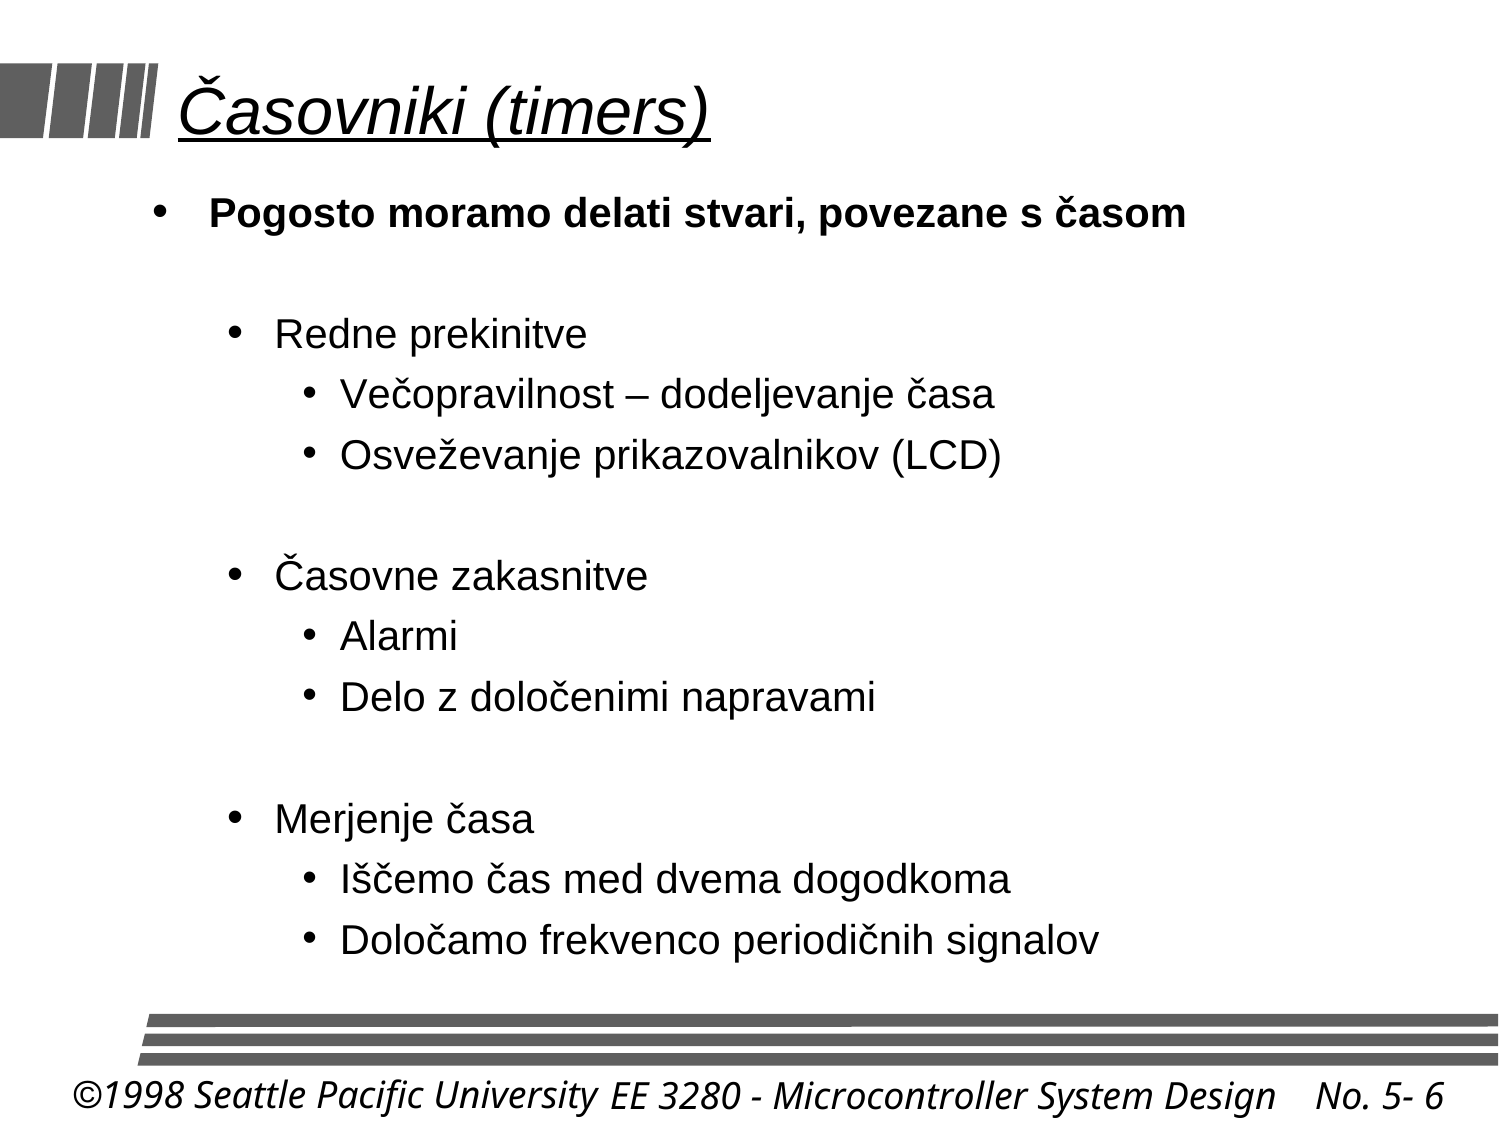

# Časovniki (timers)
Pogosto moramo delati stvari, povezane s časom
Redne prekinitve
Večopravilnost – dodeljevanje časa
Osveževanje prikazovalnikov (LCD)
Časovne zakasnitve
Alarmi
Delo z določenimi napravami
Merjenje časa
Iščemo čas med dvema dogodkoma
Določamo frekvenco periodičnih signalov